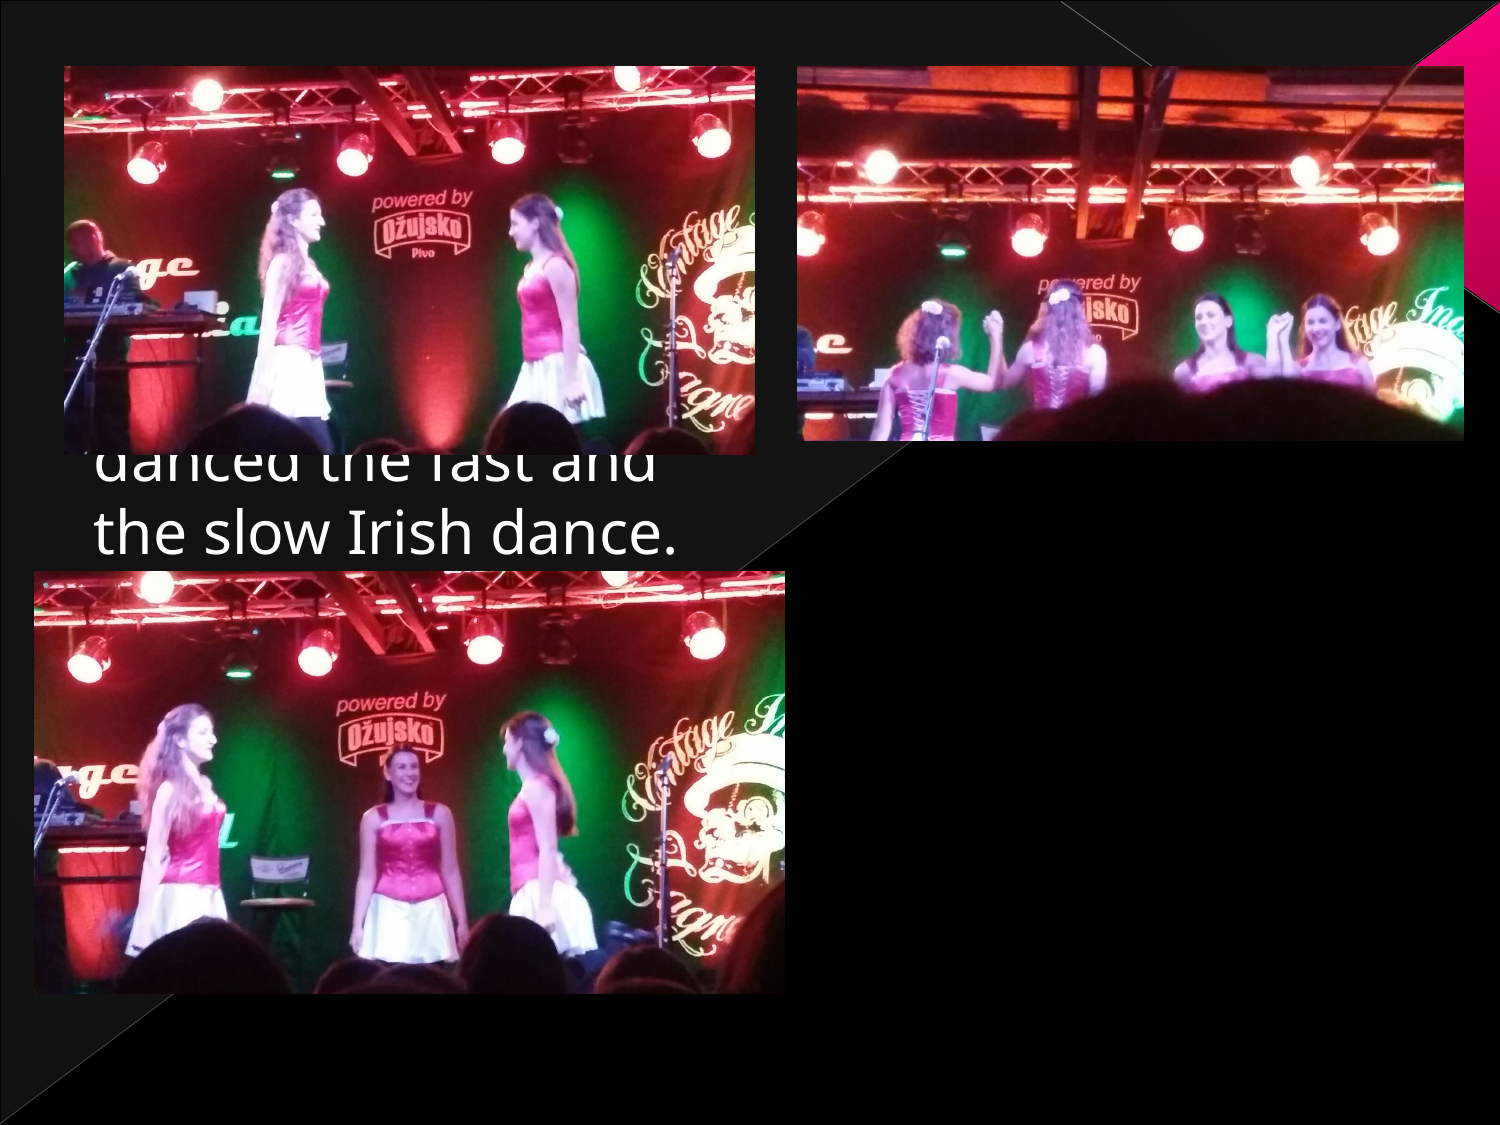

# After that, some Irish dancers danced the fast and the slow Irish dance.